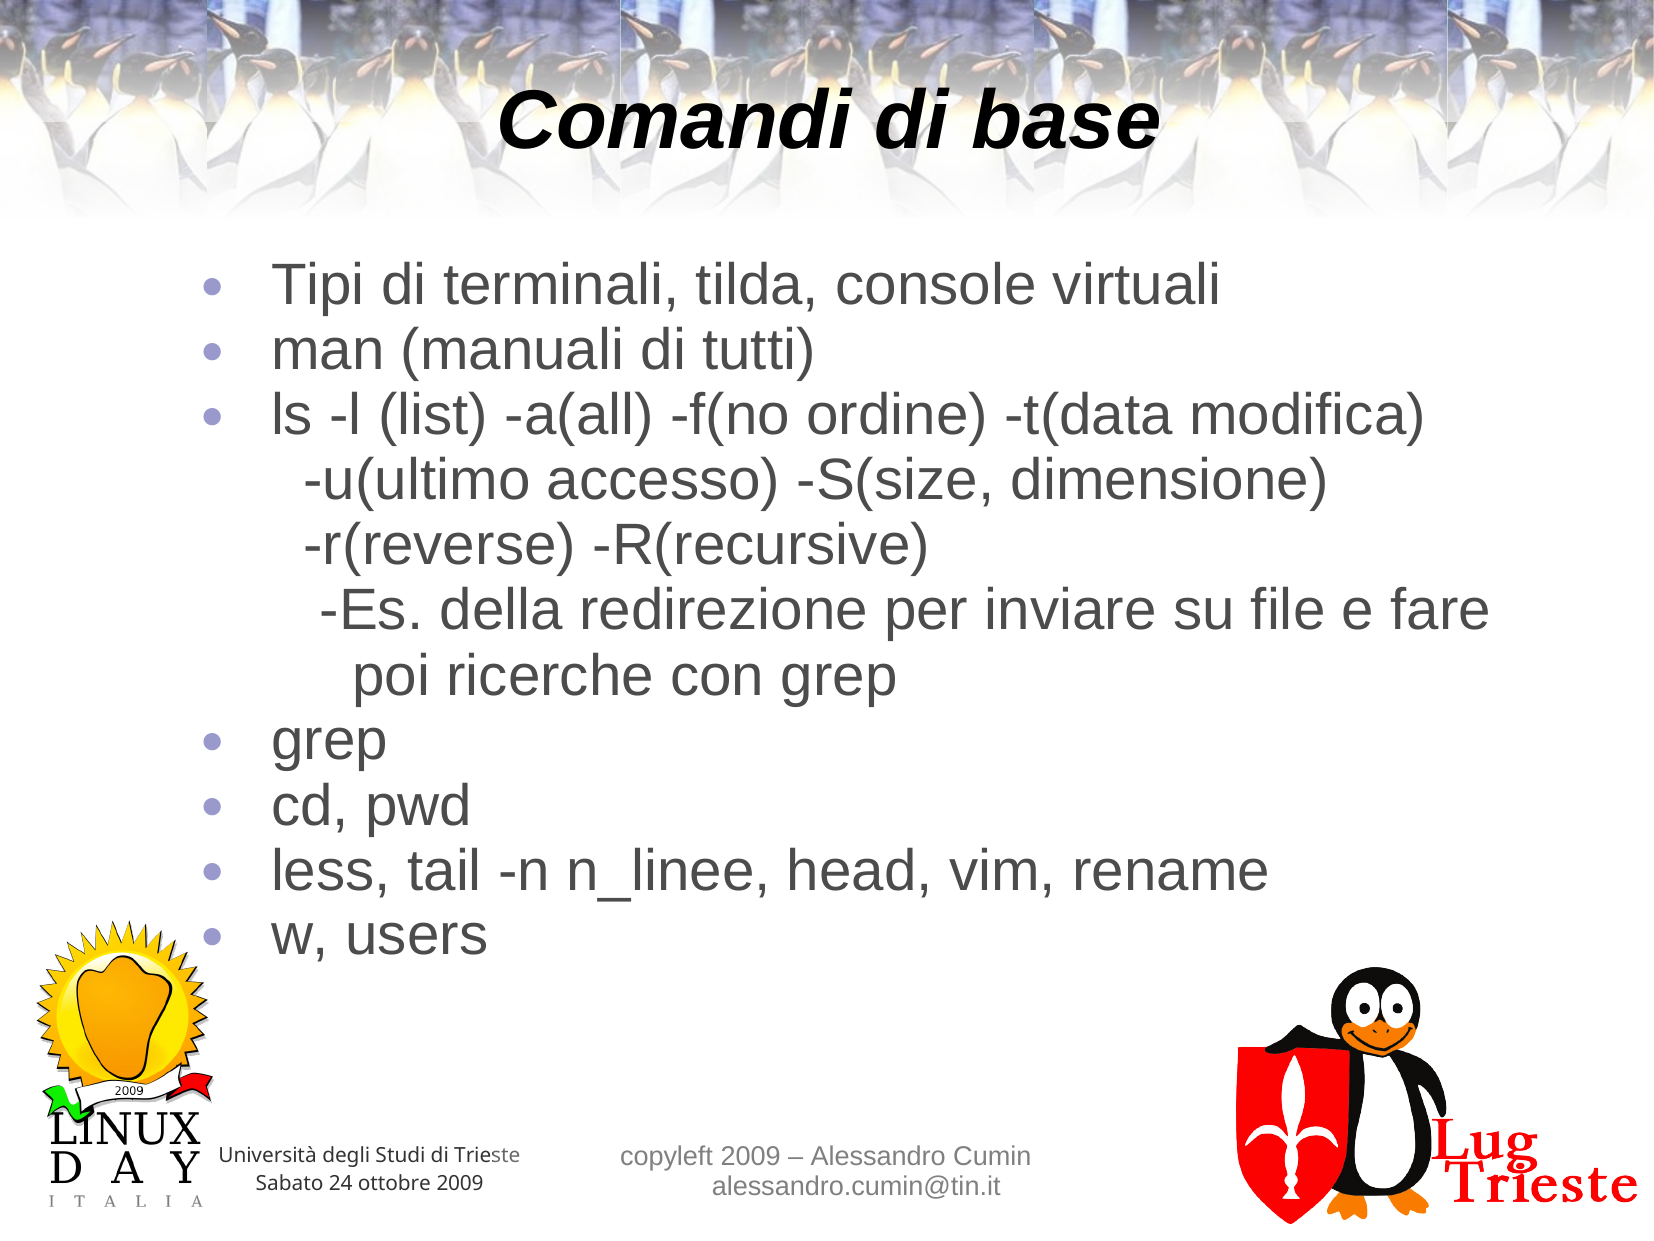

# Comandi di base
Tipi di terminali, tilda, console virtuali
man (manuali di tutti)
ls -l (list) -a(all) -f(no ordine) -t(data modifica)
 -u(ultimo accesso) -S(size, dimensione)
 -r(reverse) -R(recursive)
 -Es. della redirezione per inviare su file e fare
 poi ricerche con grep
grep
cd, pwd
less, tail -n n_linee, head, vim, rename
w, users